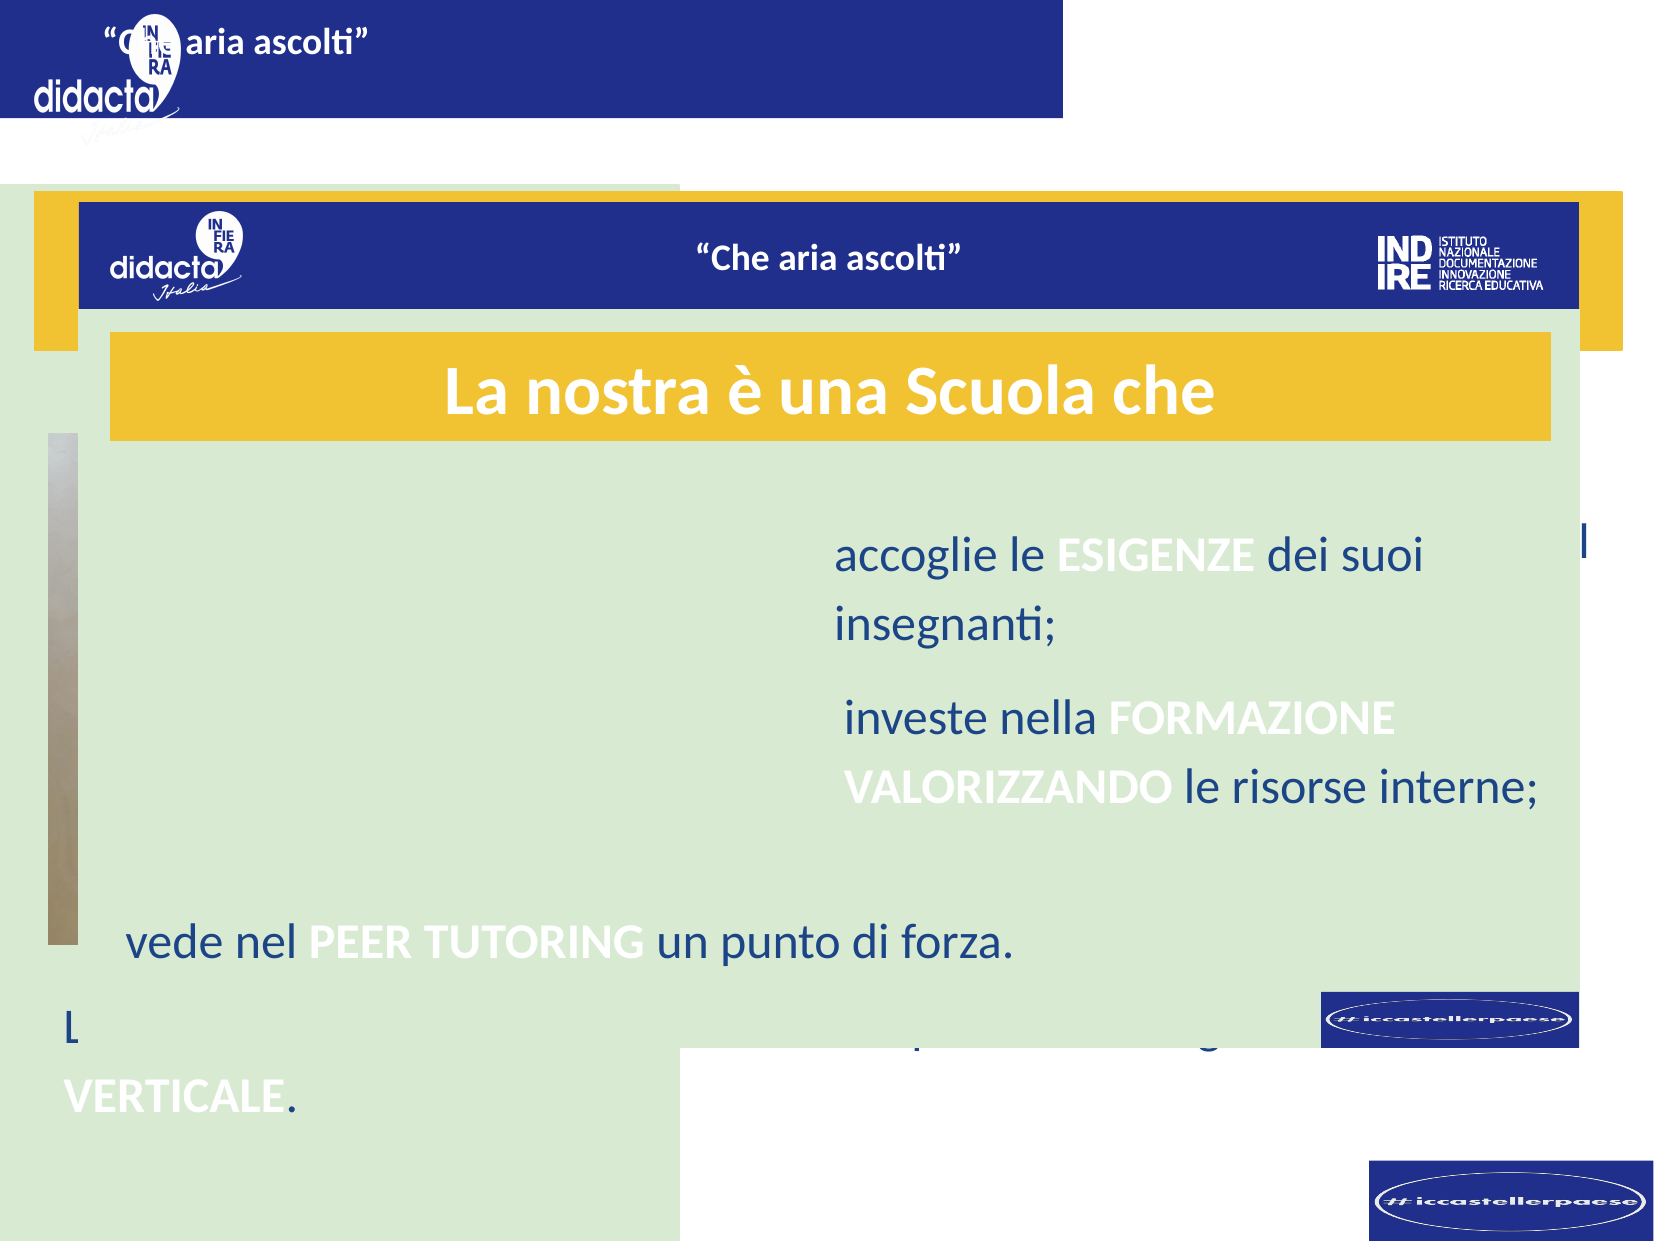

“Che aria ascolti”
La nostra è una Scuola che utilizza un
“Che aria ascolti”
La nostra è una Scuola che
APPROCCIO SISTEMICO in tema di “Sostenibilità”. Le azioni non sono del singolo ma sono collocate in un CONTESTO INTERDISCIPLINARE.
accoglie le ESIGENZE dei suoi insegnanti;
investe nella FORMAZIONE VALORIZZANDO le risorse interne;
vede nel PEER TUTORING un punto di forza.
La “Sostenibilità” è l’anima in tutte le discipline in una logica di CURRICOLO VERTICALE.